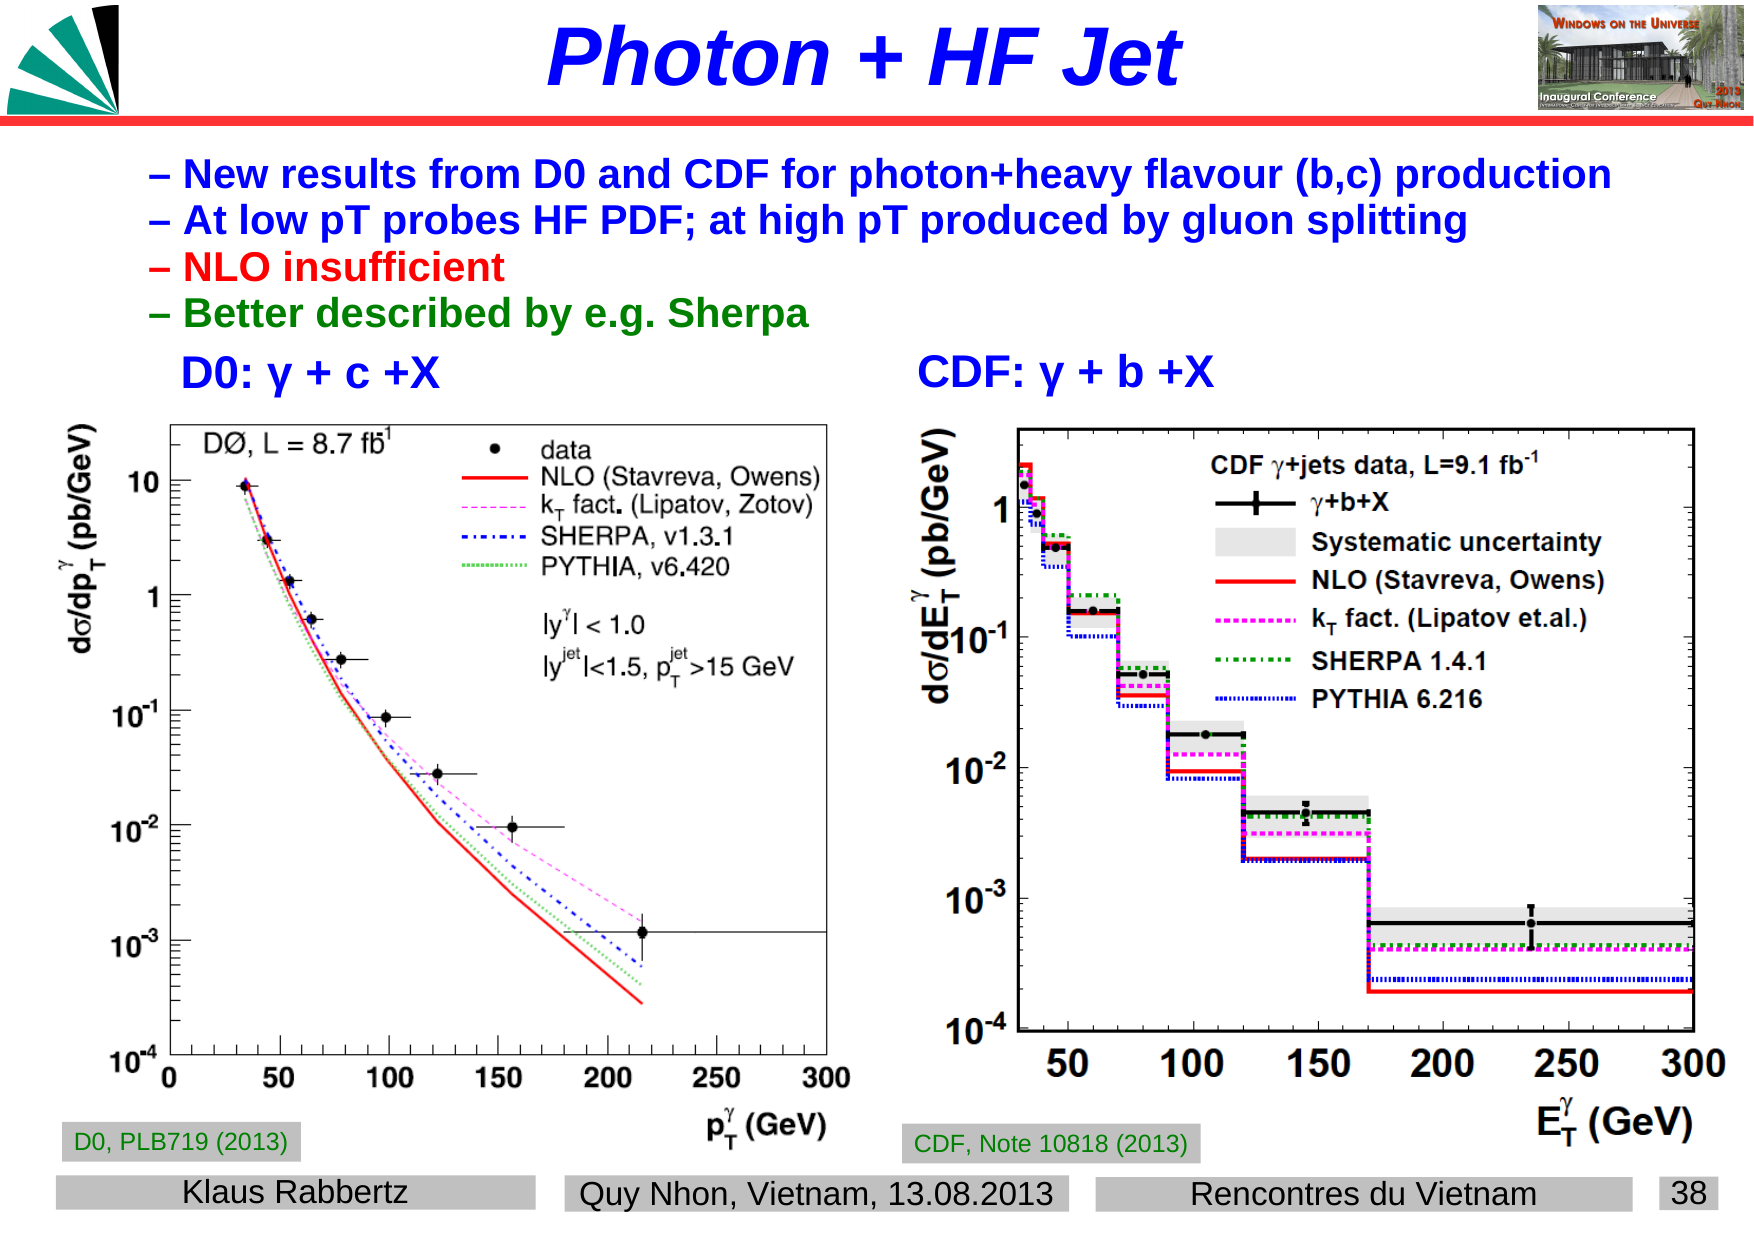

# Photon + HF Jet
– New results from D0 and CDF for photon+heavy flavour (b,c) production
– At low pT probes HF PDF; at high pT produced by gluon splitting
– NLO insufficient
– Better described by e.g. Sherpa
CDF: γ + b +X
D0: γ + c +X
D0, PLB719 (2013)
CDF, Note 10818 (2013)